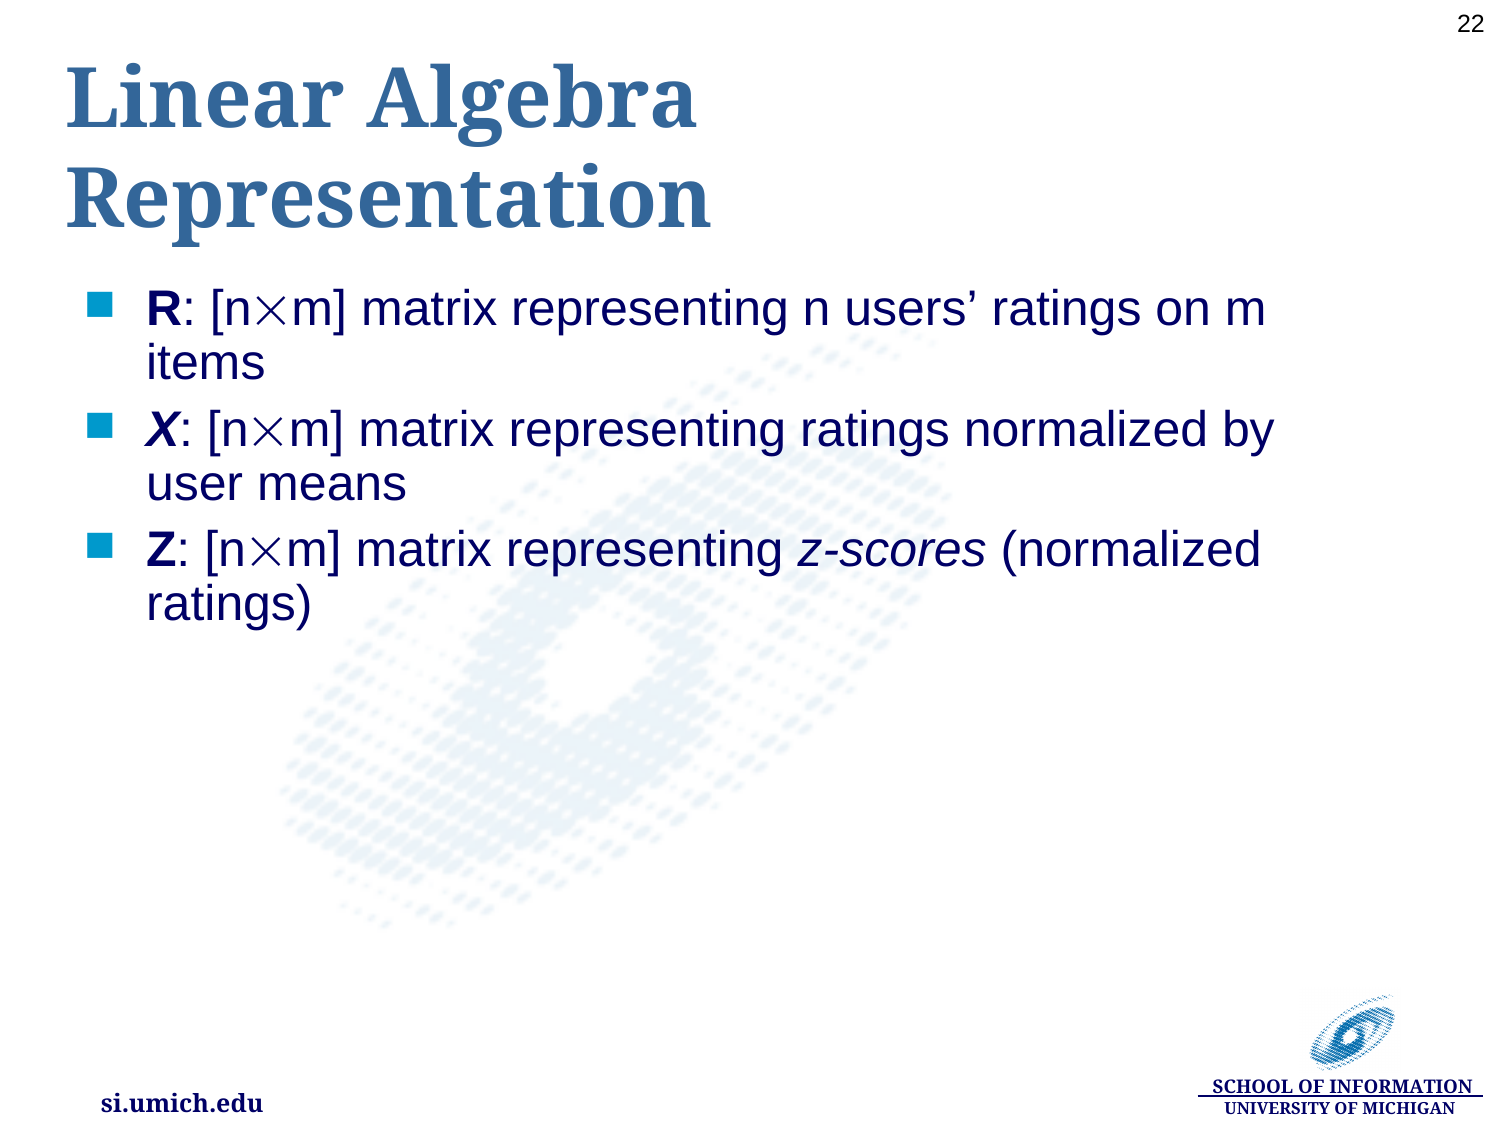

# Linear Algebra Representation
R: [nm] matrix representing n users’ ratings on m items
X: [nm] matrix representing ratings normalized by user means
Z: [nm] matrix representing z-scores (normalized ratings)